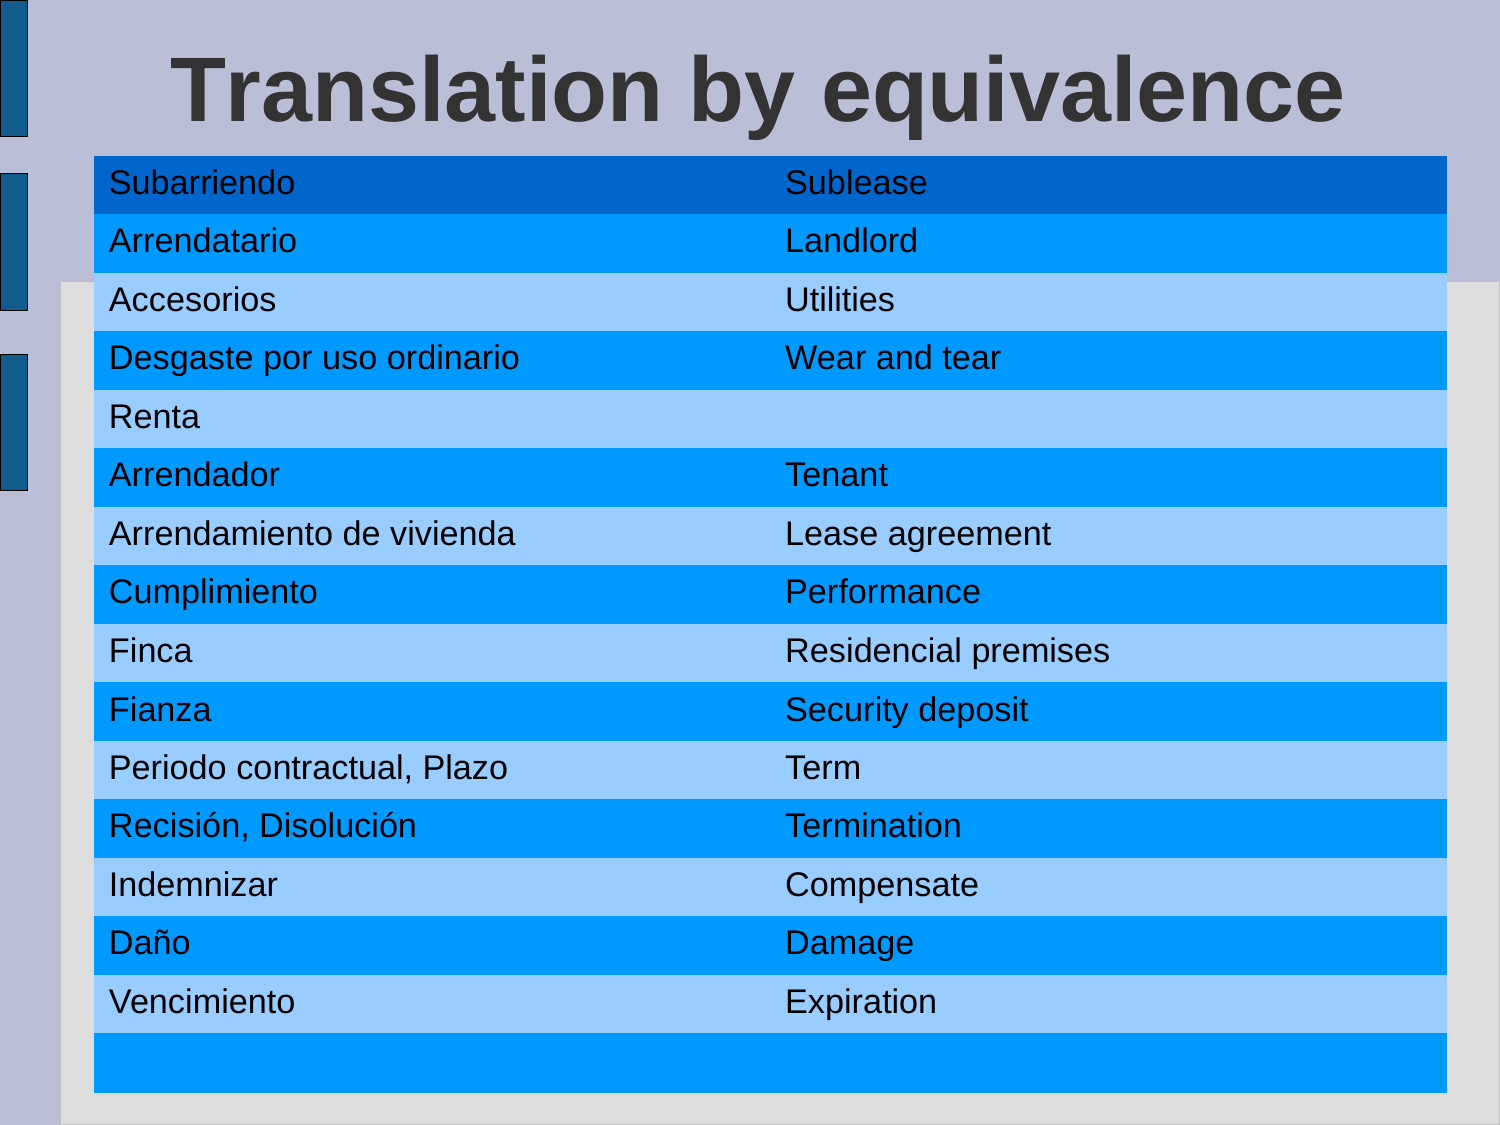

# Translation by equivalence
| Subarriendo | Sublease |
| --- | --- |
| Arrendatario | Landlord |
| Accesorios | Utilities |
| Desgaste por uso ordinario | Wear and tear |
| Renta | |
| Arrendador | Tenant |
| Arrendamiento de vivienda | Lease agreement |
| Cumplimiento | Performance |
| Finca | Residencial premises |
| Fianza | Security deposit |
| Periodo contractual, Plazo | Term |
| Recisión, Disolución | Termination |
| Indemnizar | Compensate |
| Daño | Damage |
| Vencimiento | Expiration |
| | |